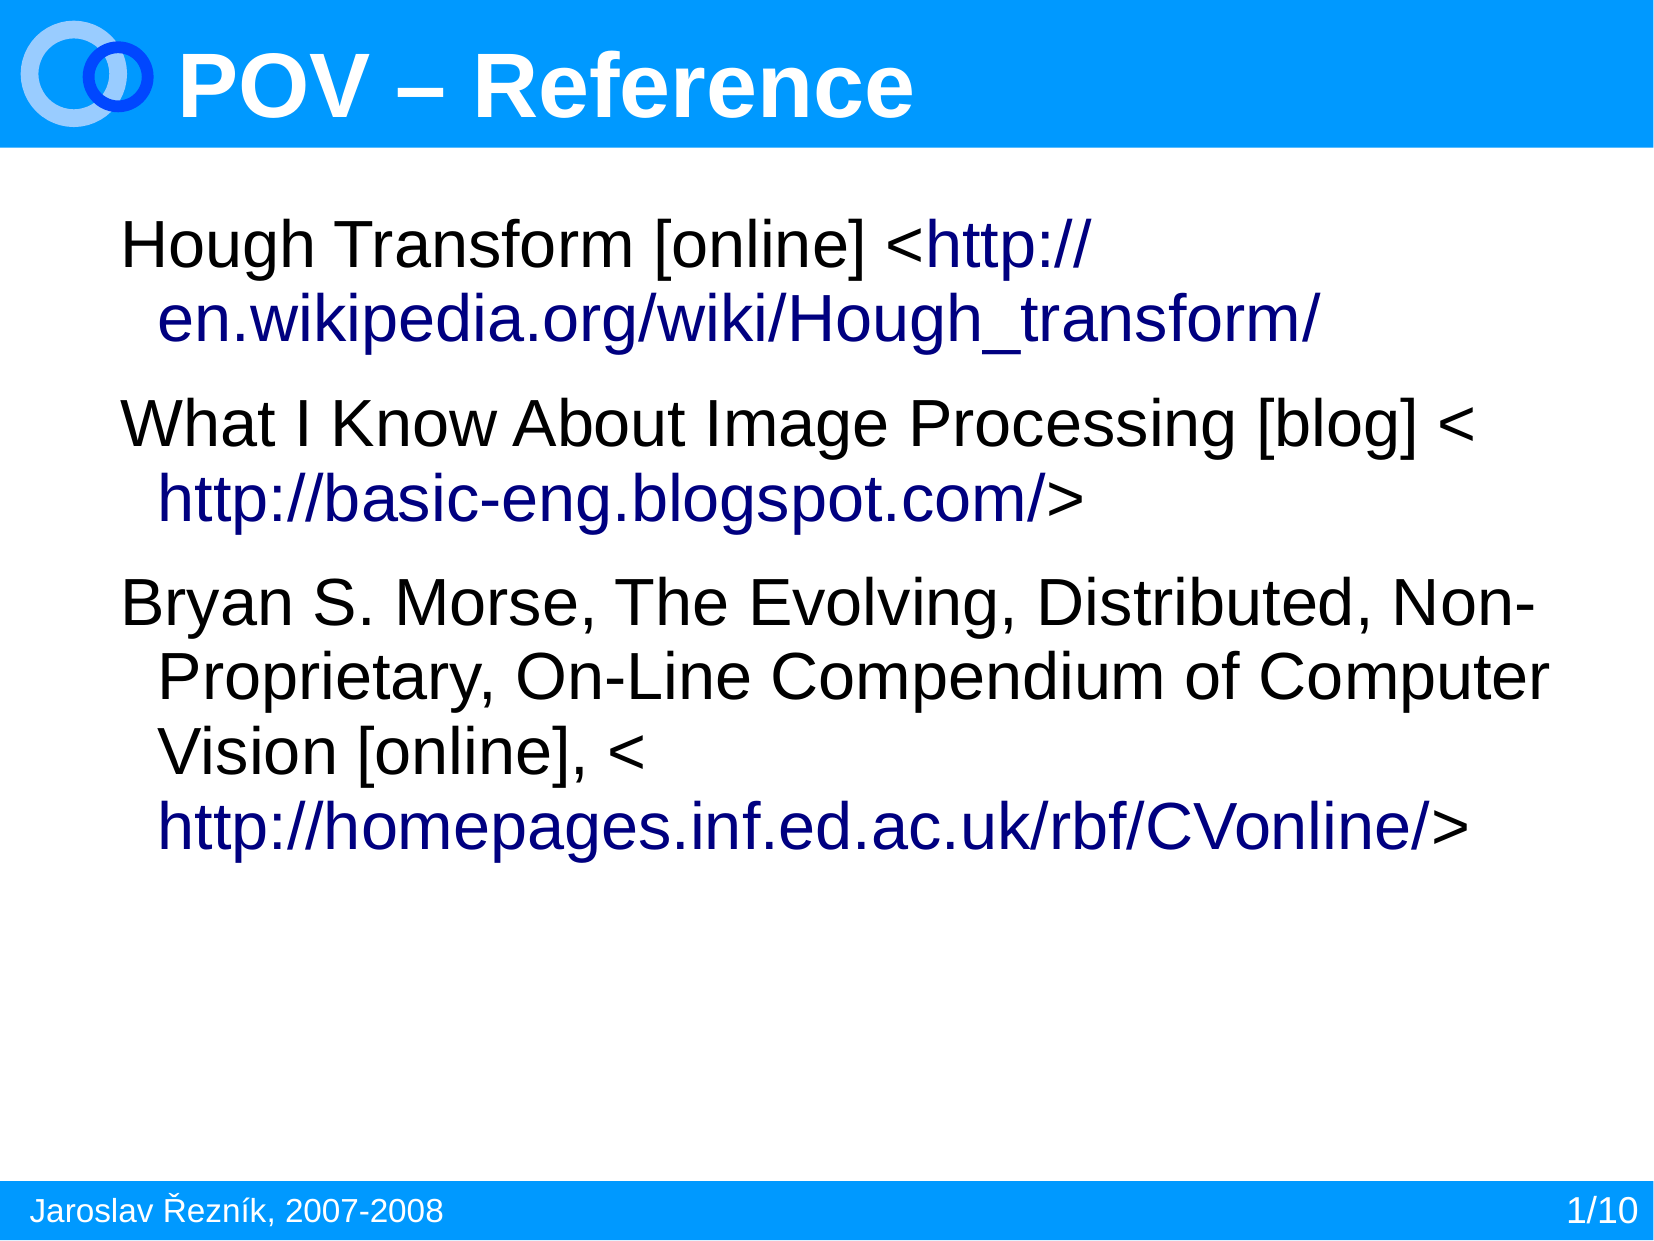

# POV – Reference
Hough Transform [online] <http://en.wikipedia.org/wiki/Hough_transform/
What I Know About Image Processing [blog] <http://basic-eng.blogspot.com/>
Bryan S. Morse, The Evolving, Distributed, Non-Proprietary, On-Line Compendium of Computer Vision [online], <http://homepages.inf.ed.ac.uk/rbf/CVonline/>
1/10
Jaroslav Řezník, 2007-2008